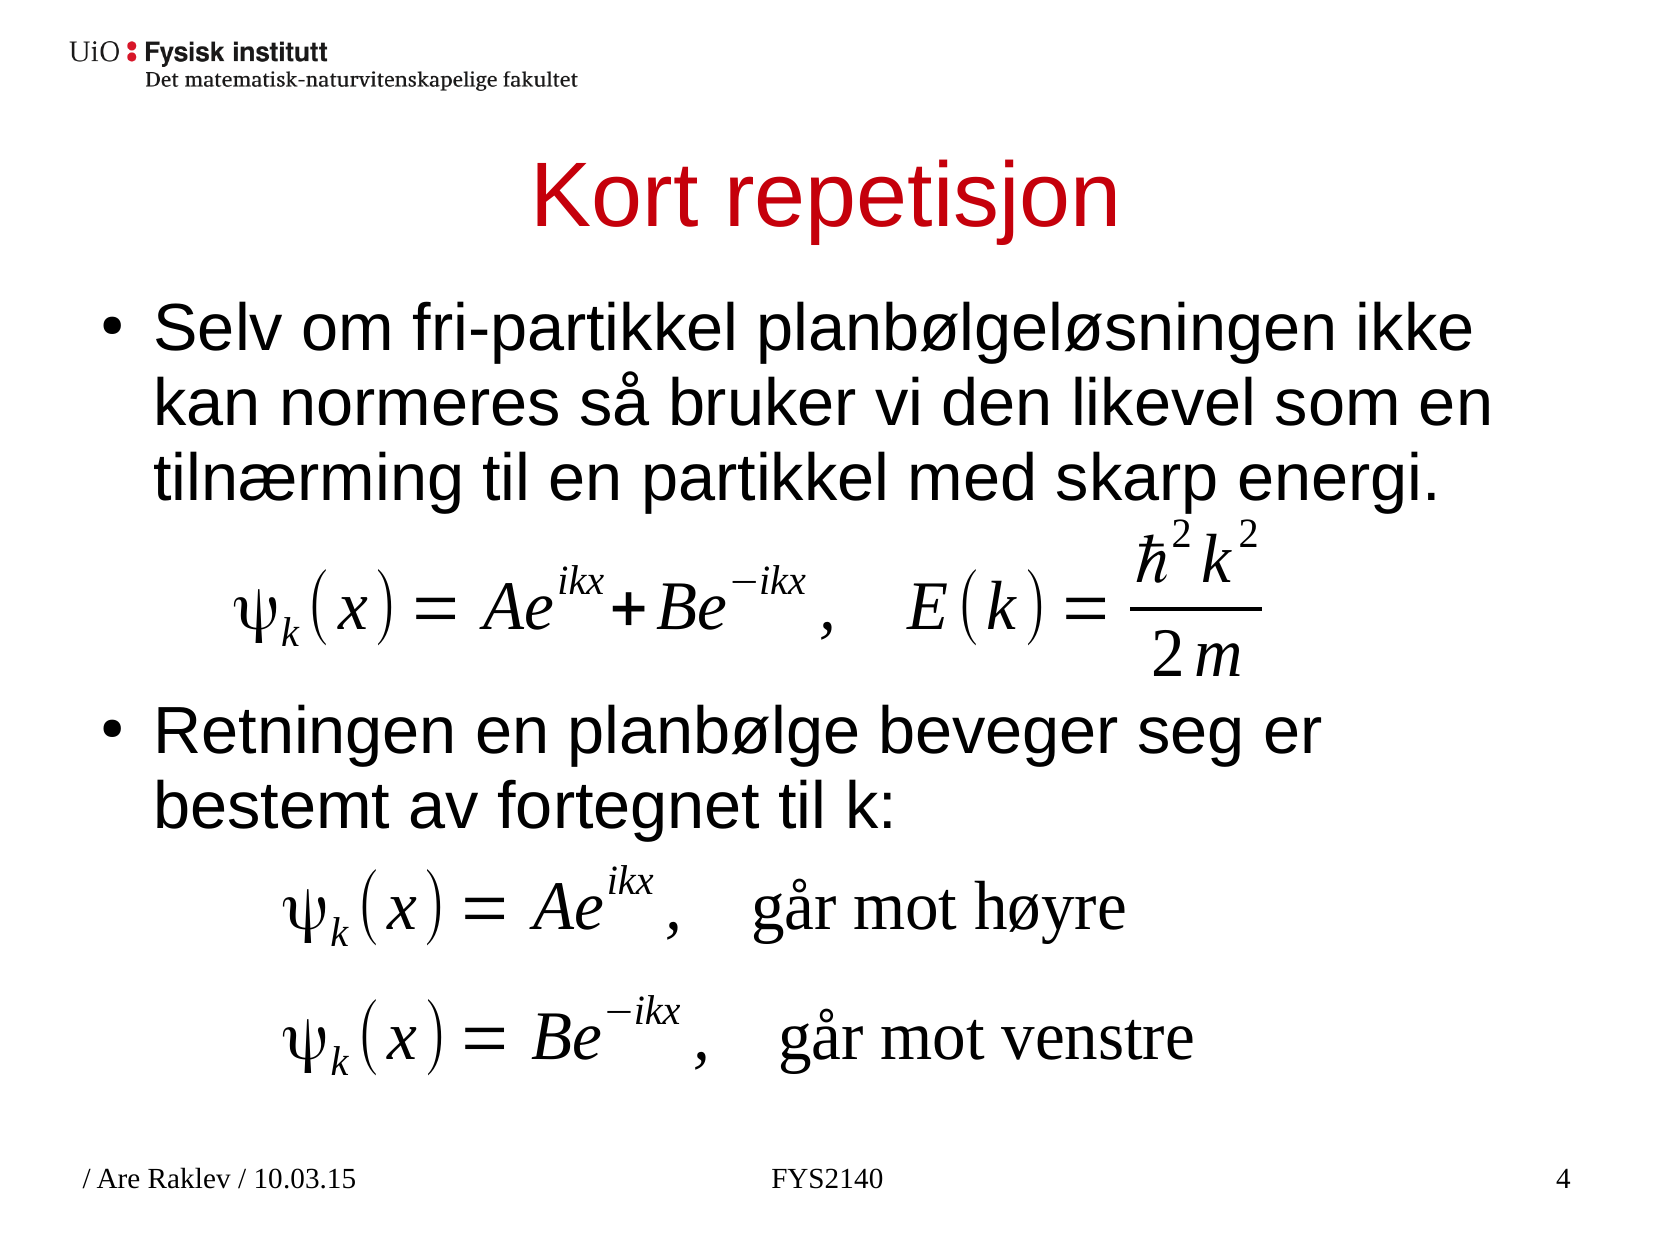

# Kort repetisjon
Selv om fri-partikkel planbølgeløsningen ikke kan normeres så bruker vi den likevel som en tilnærming til en partikkel med skarp energi.
Retningen en planbølge beveger seg er bestemt av fortegnet til k:
/ Are Raklev / 10.03.15
FYS2140
4